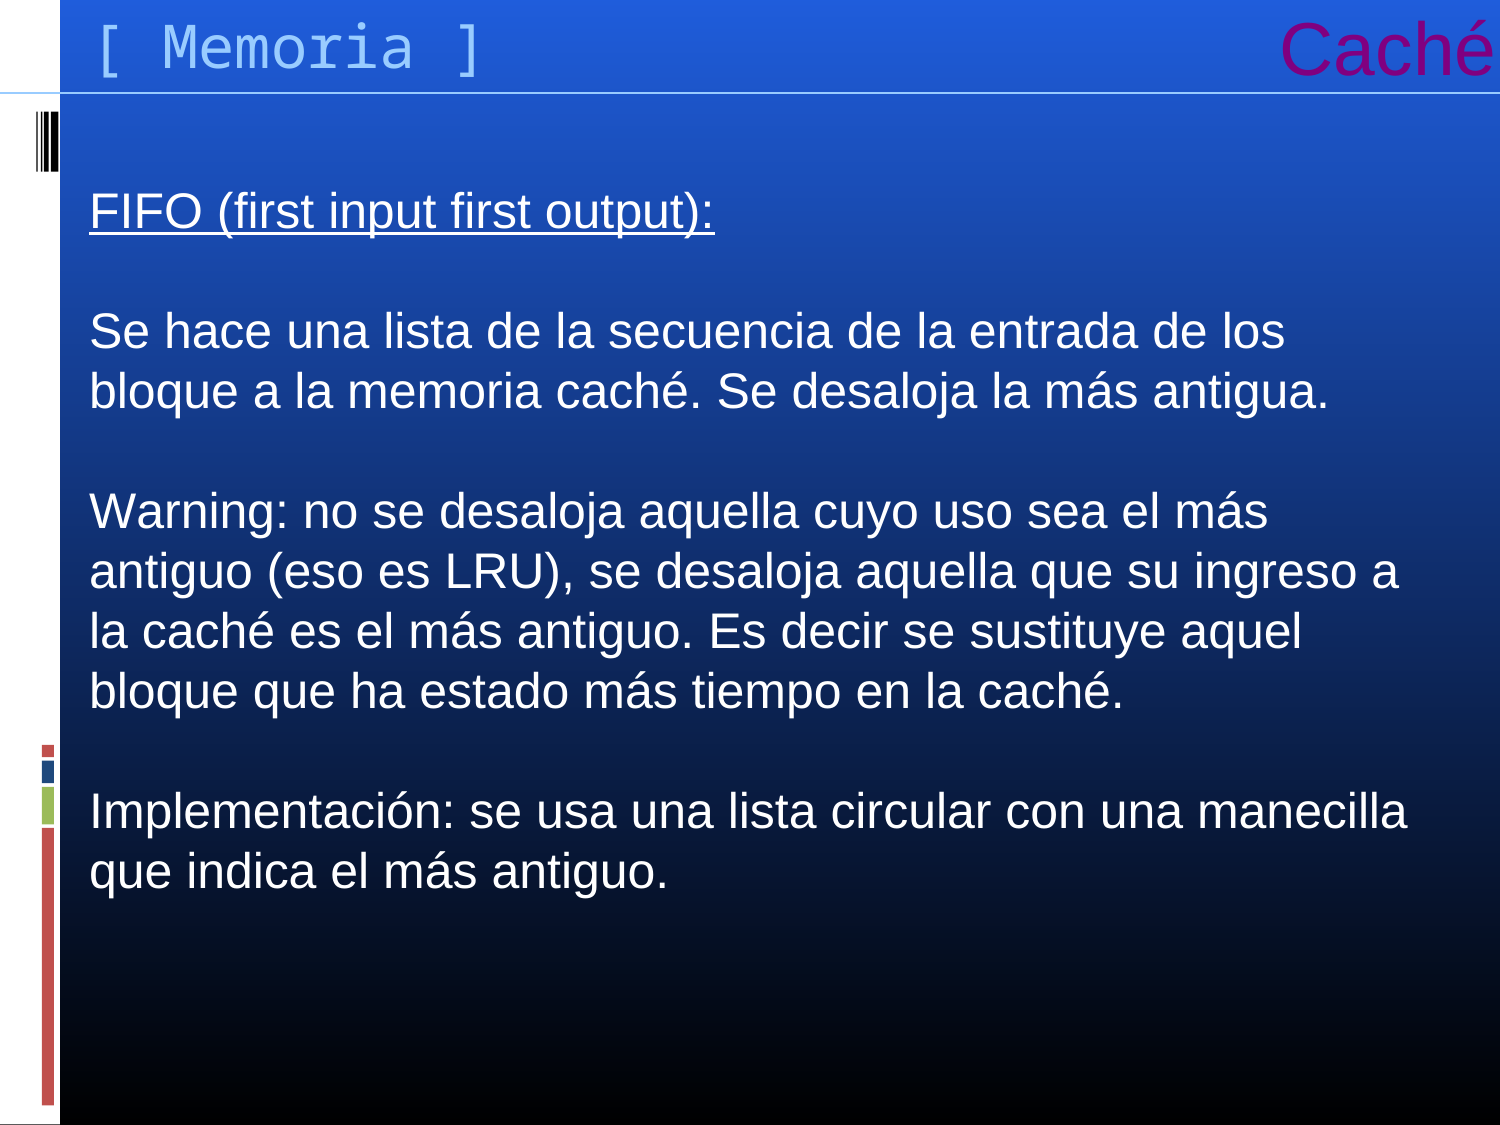

# [ Memoria ]
Caché
FIFO (first input first output):
Se hace una lista de la secuencia de la entrada de los bloque a la memoria caché. Se desaloja la más antigua.
Warning: no se desaloja aquella cuyo uso sea el más antiguo (eso es LRU), se desaloja aquella que su ingreso a la caché es el más antiguo. Es decir se sustituye aquel bloque que ha estado más tiempo en la caché.
Implementación: se usa una lista circular con una manecilla que indica el más antiguo.